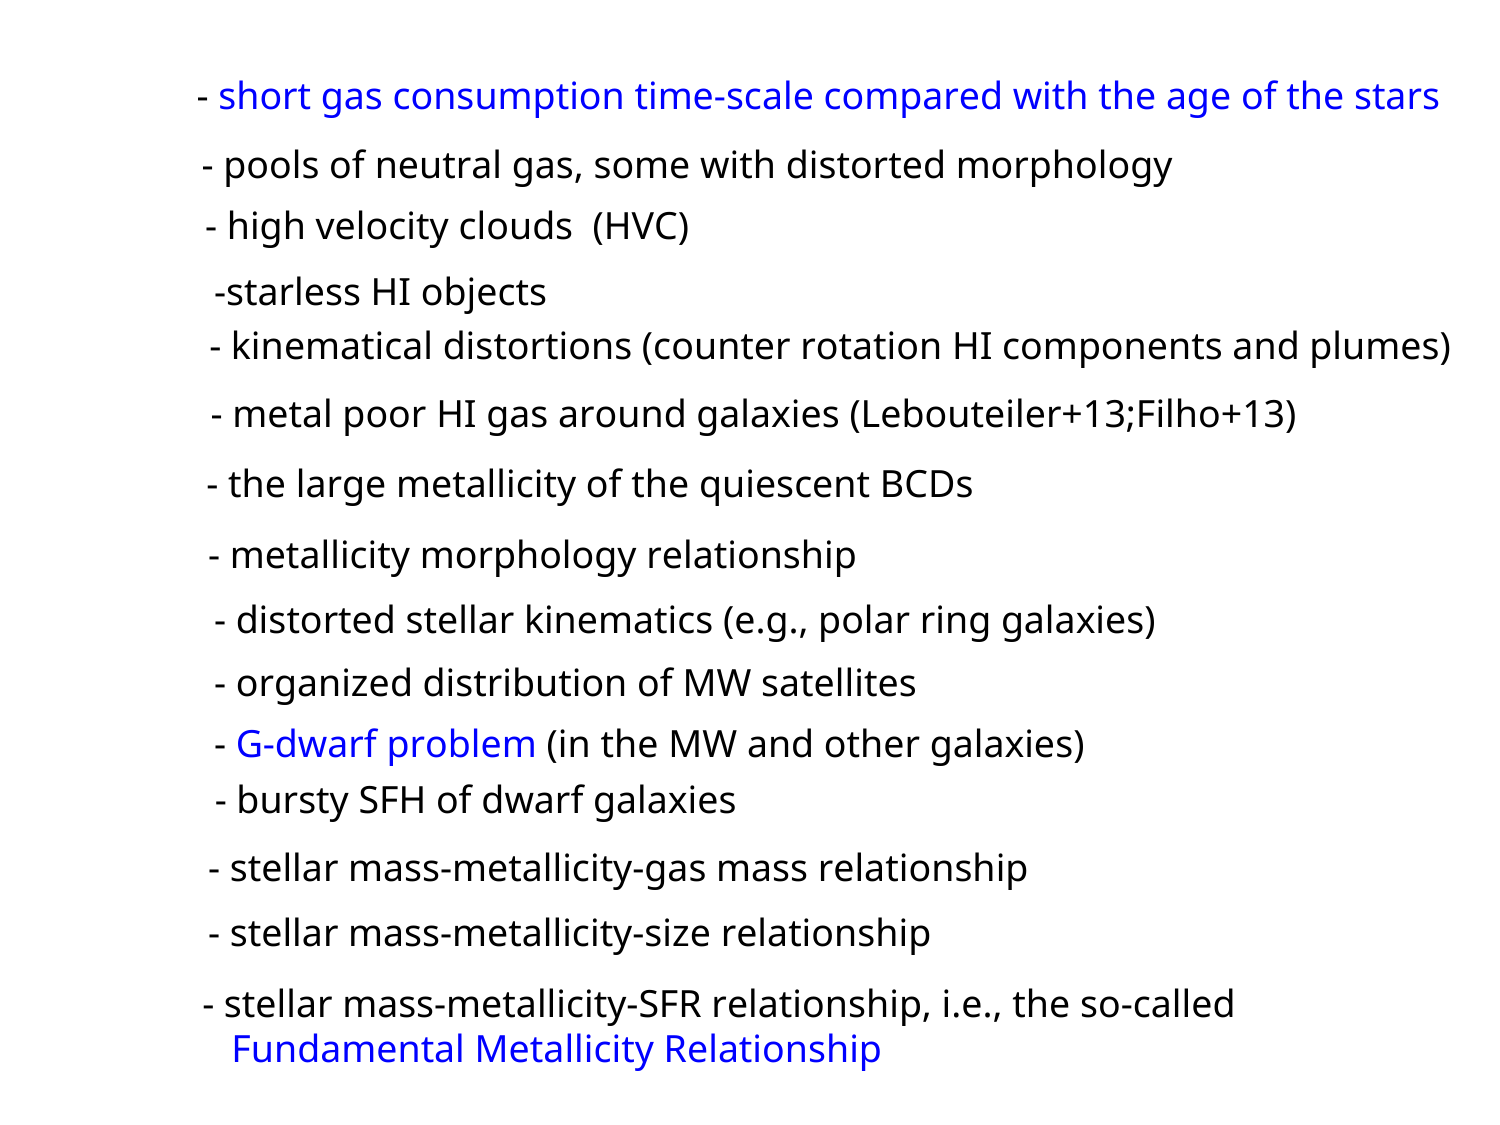

- short gas consumption time-scale compared with the age of the stars
- pools of neutral gas, some with distorted morphology
- high velocity clouds (HVC)
-starless HI objects
- kinematical distortions (counter rotation HI components and plumes)
- metal poor HI gas around galaxies (Lebouteiler+13;Filho+13)
- the large metallicity of the quiescent BCDs
- metallicity morphology relationship
- distorted stellar kinematics (e.g., polar ring galaxies)
- organized distribution of MW satellites
- G-dwarf problem (in the MW and other galaxies)
- bursty SFH of dwarf galaxies
- stellar mass-metallicity-gas mass relationship
- stellar mass-metallicity-size relationship
- stellar mass-metallicity-SFR relationship, i.e., the so-called
 Fundamental Metallicity Relationship